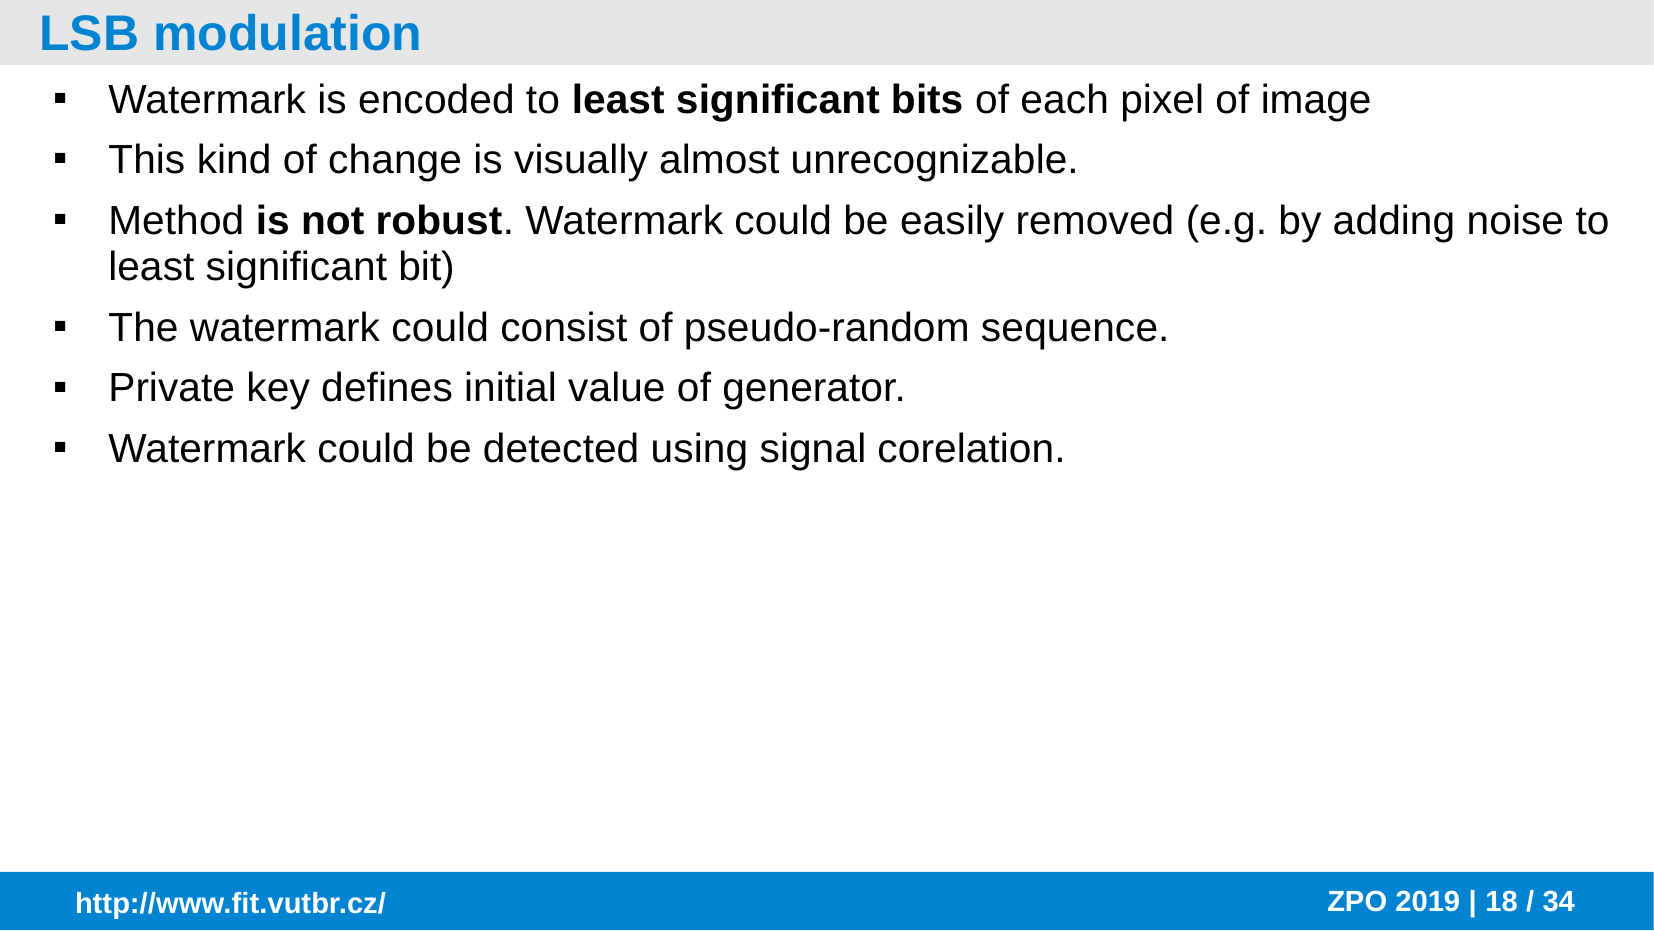

# LSB modulation
Watermark is encoded to least significant bits of each pixel of image
This kind of change is visually almost unrecognizable.
Method is not robust. Watermark could be easily removed (e.g. by adding noise to least significant bit)
The watermark could consist of pseudo-random sequence.
Private key defines initial value of generator.
Watermark could be detected using signal corelation.